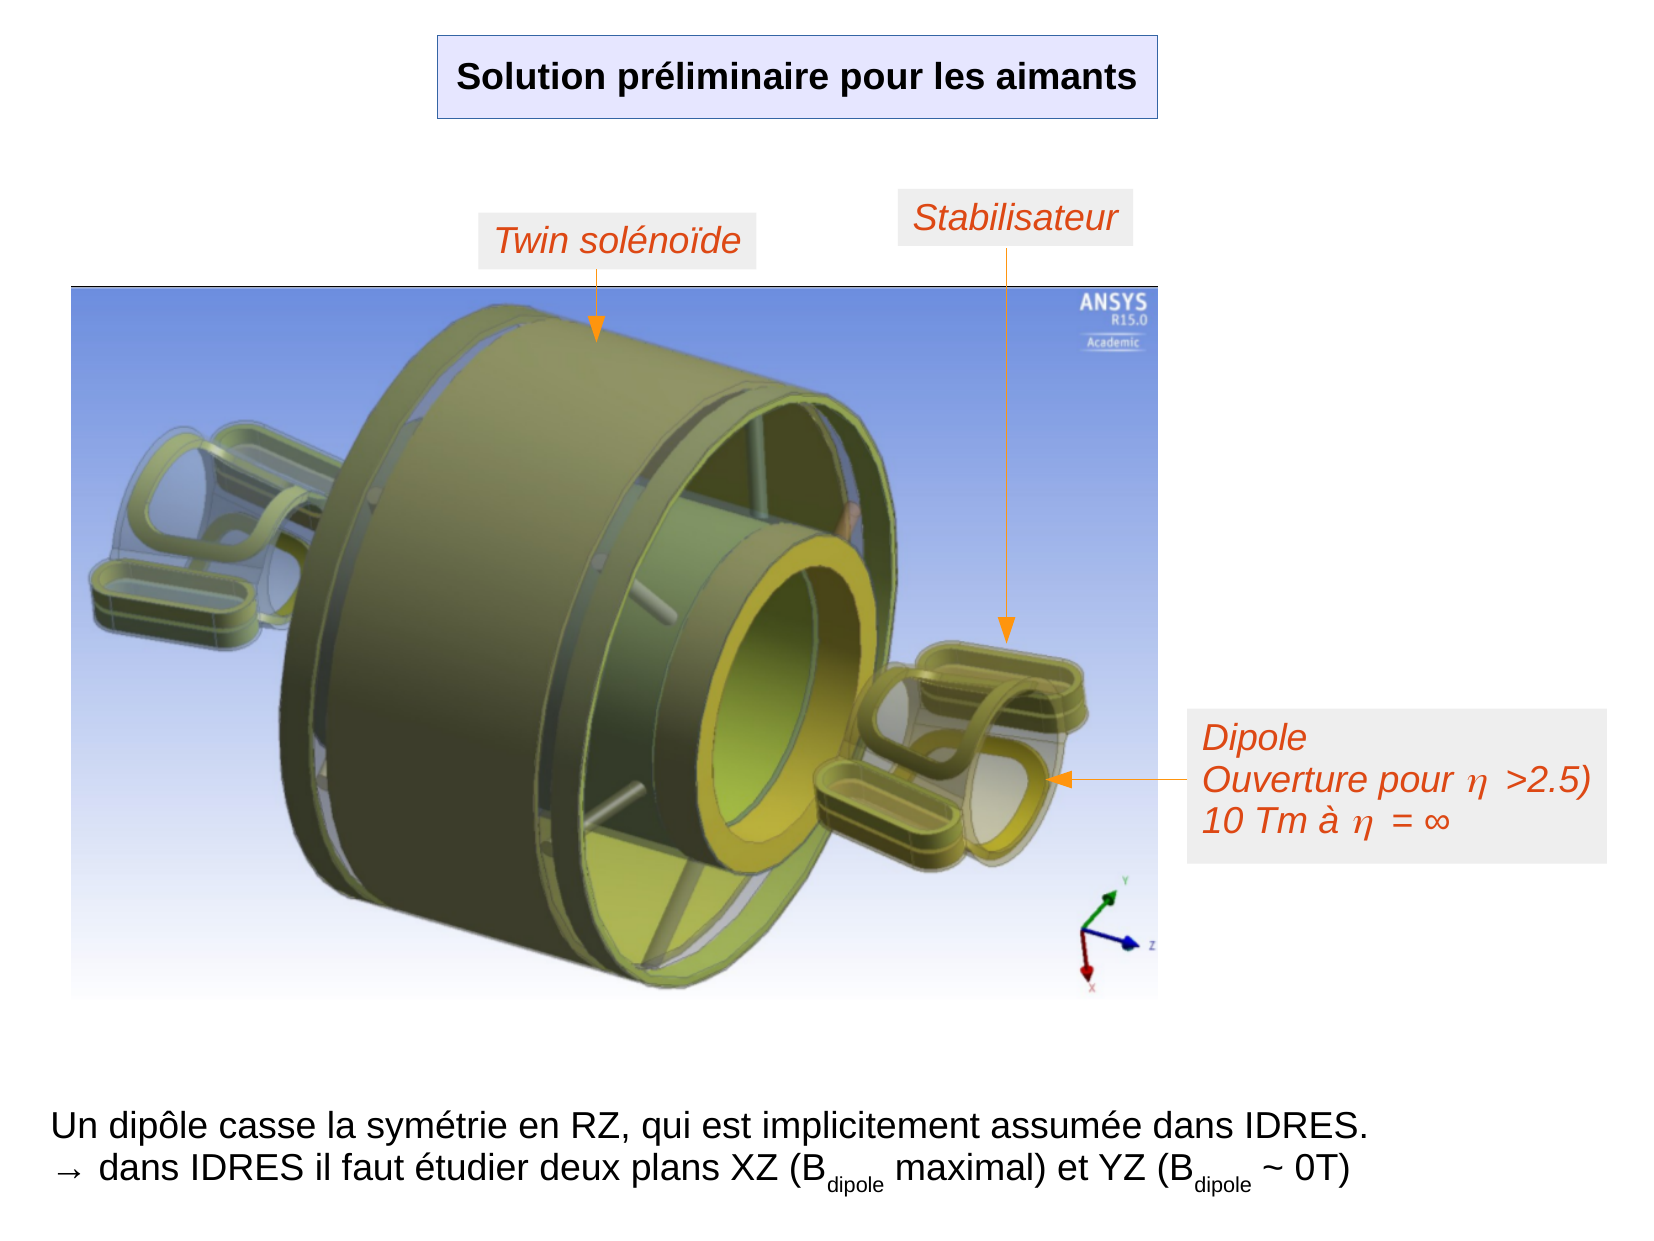

Solution préliminaire pour les aimants
Stabilisateur
Twin solénoïde
Dipole
Ouverture pour h >2.5)
10 Tm à h = ∞
Un dipôle casse la symétrie en RZ, qui est implicitement assumée dans IDRES.
→ dans IDRES il faut étudier deux plans XZ (Bdipole maximal) et YZ (Bdipole ~ 0T)